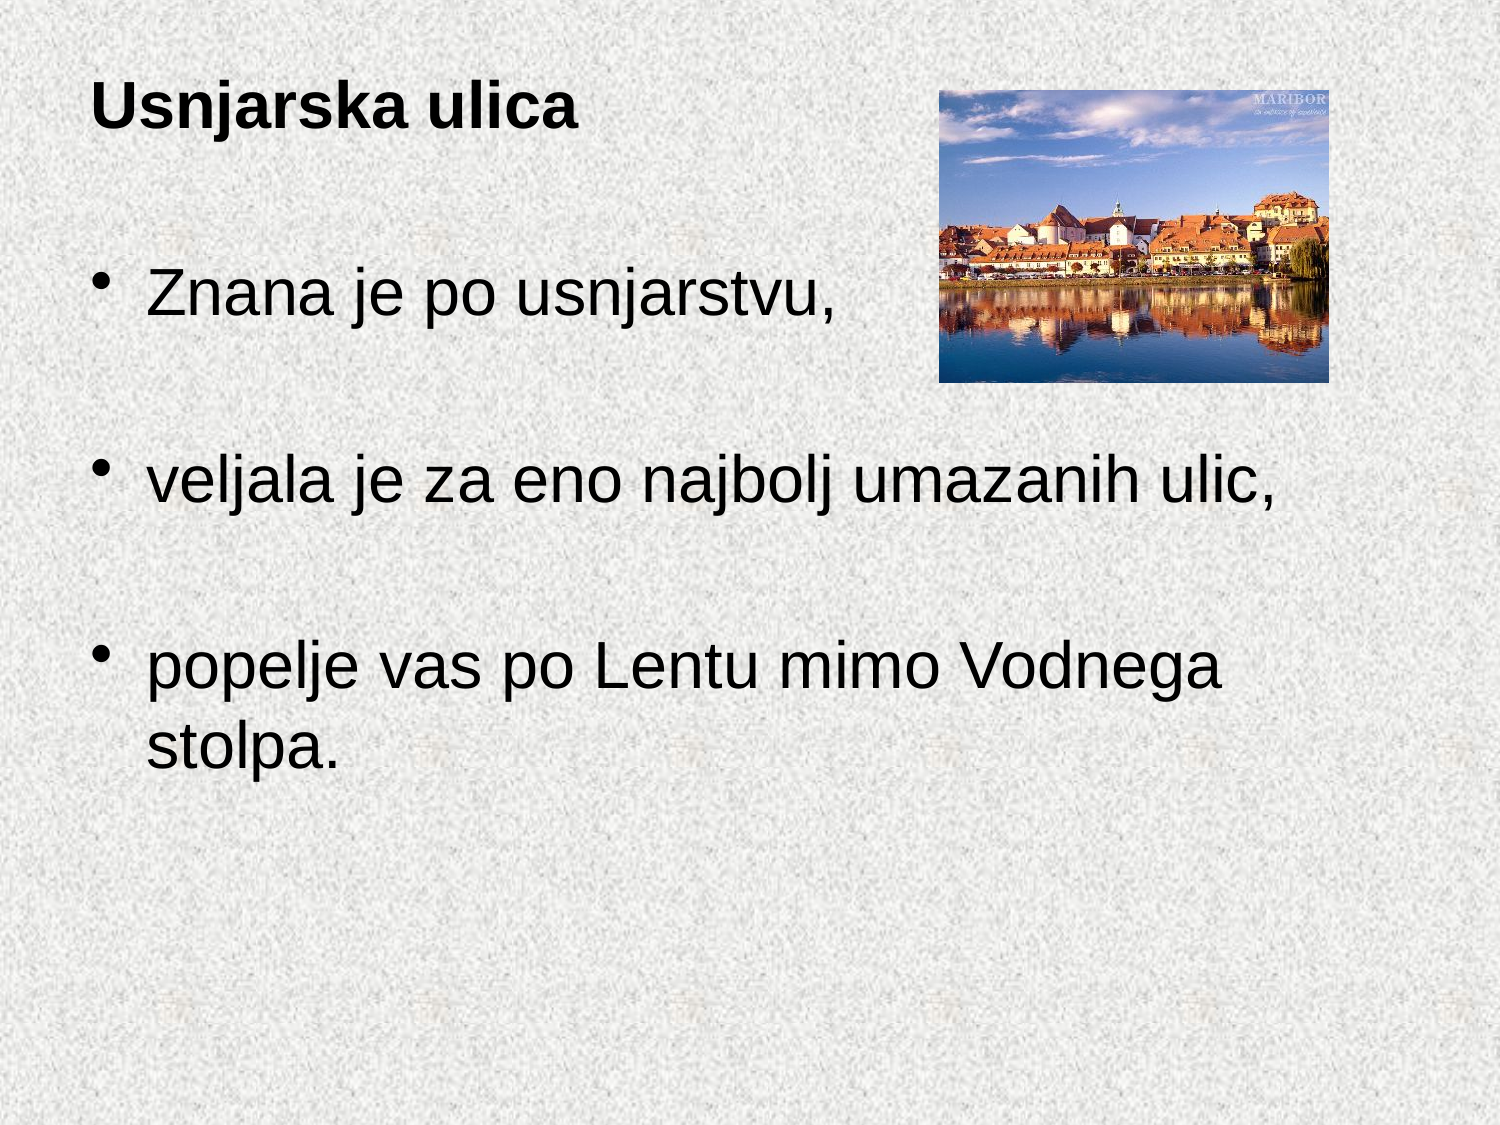

# Usnjarska ulica
Znana je po usnjarstvu,
veljala je za eno najbolj umazanih ulic,
popelje vas po Lentu mimo Vodnega stolpa.